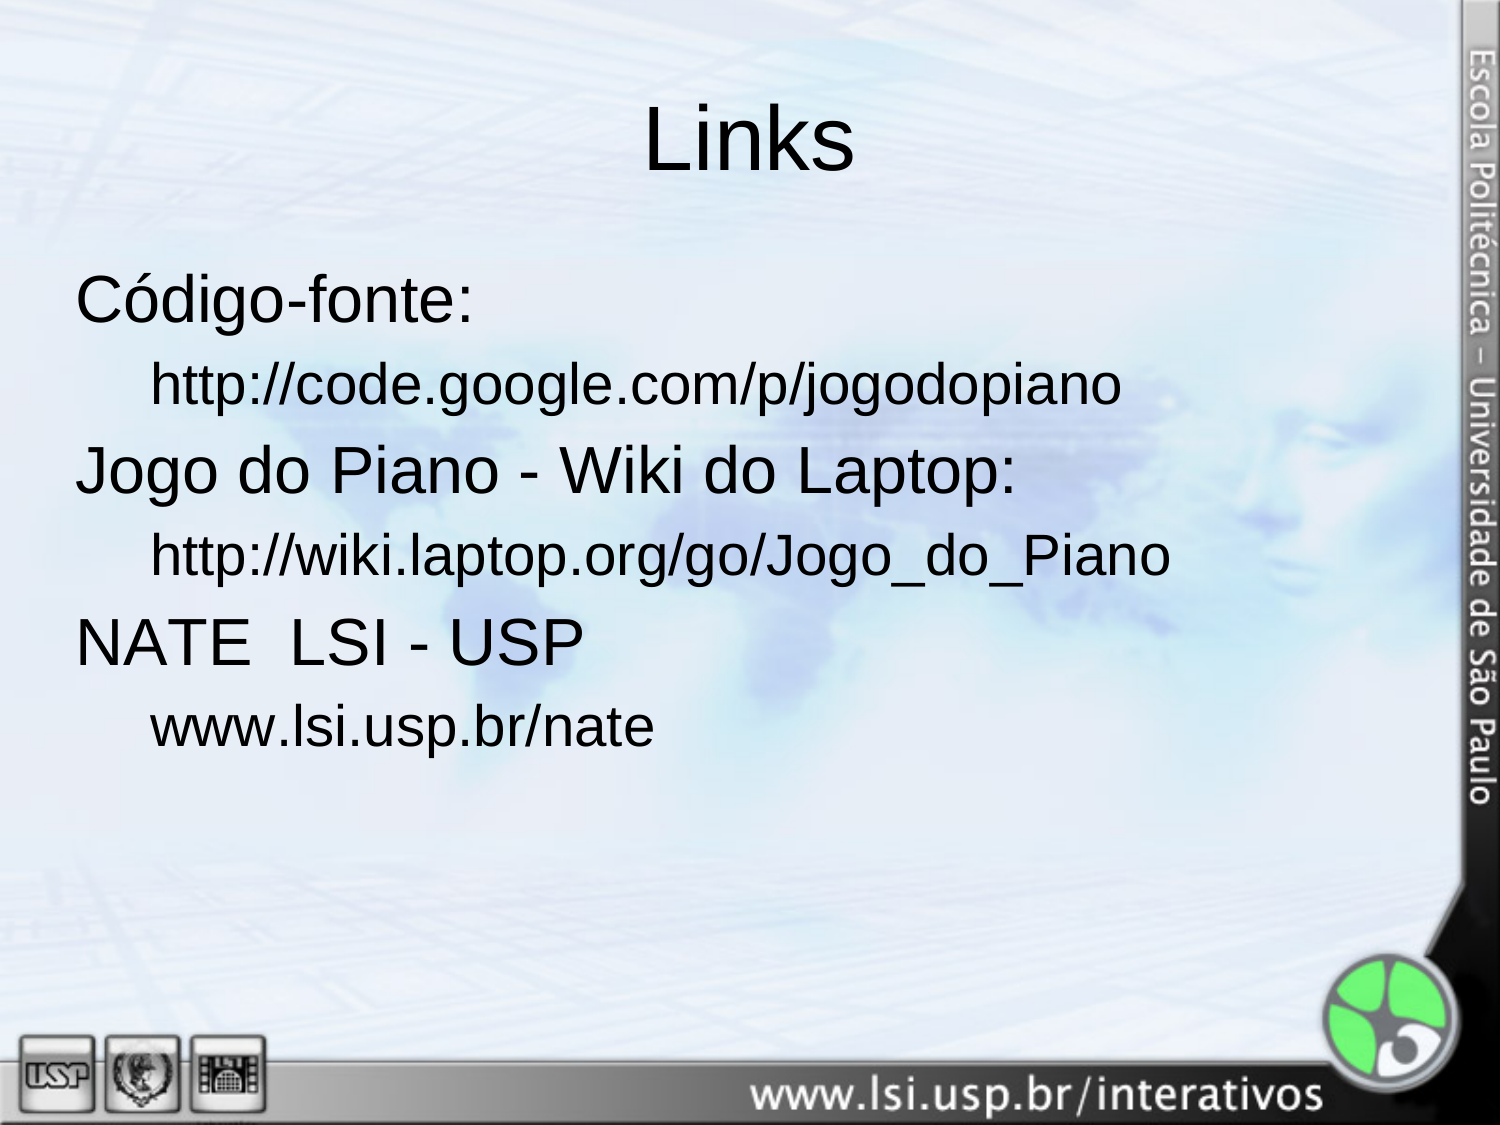

# Links
Código-fonte:
http://code.google.com/p/jogodopiano
Jogo do Piano - Wiki do Laptop:
http://wiki.laptop.org/go/Jogo_do_Piano
NATE LSI - USP
www.lsi.usp.br/nate